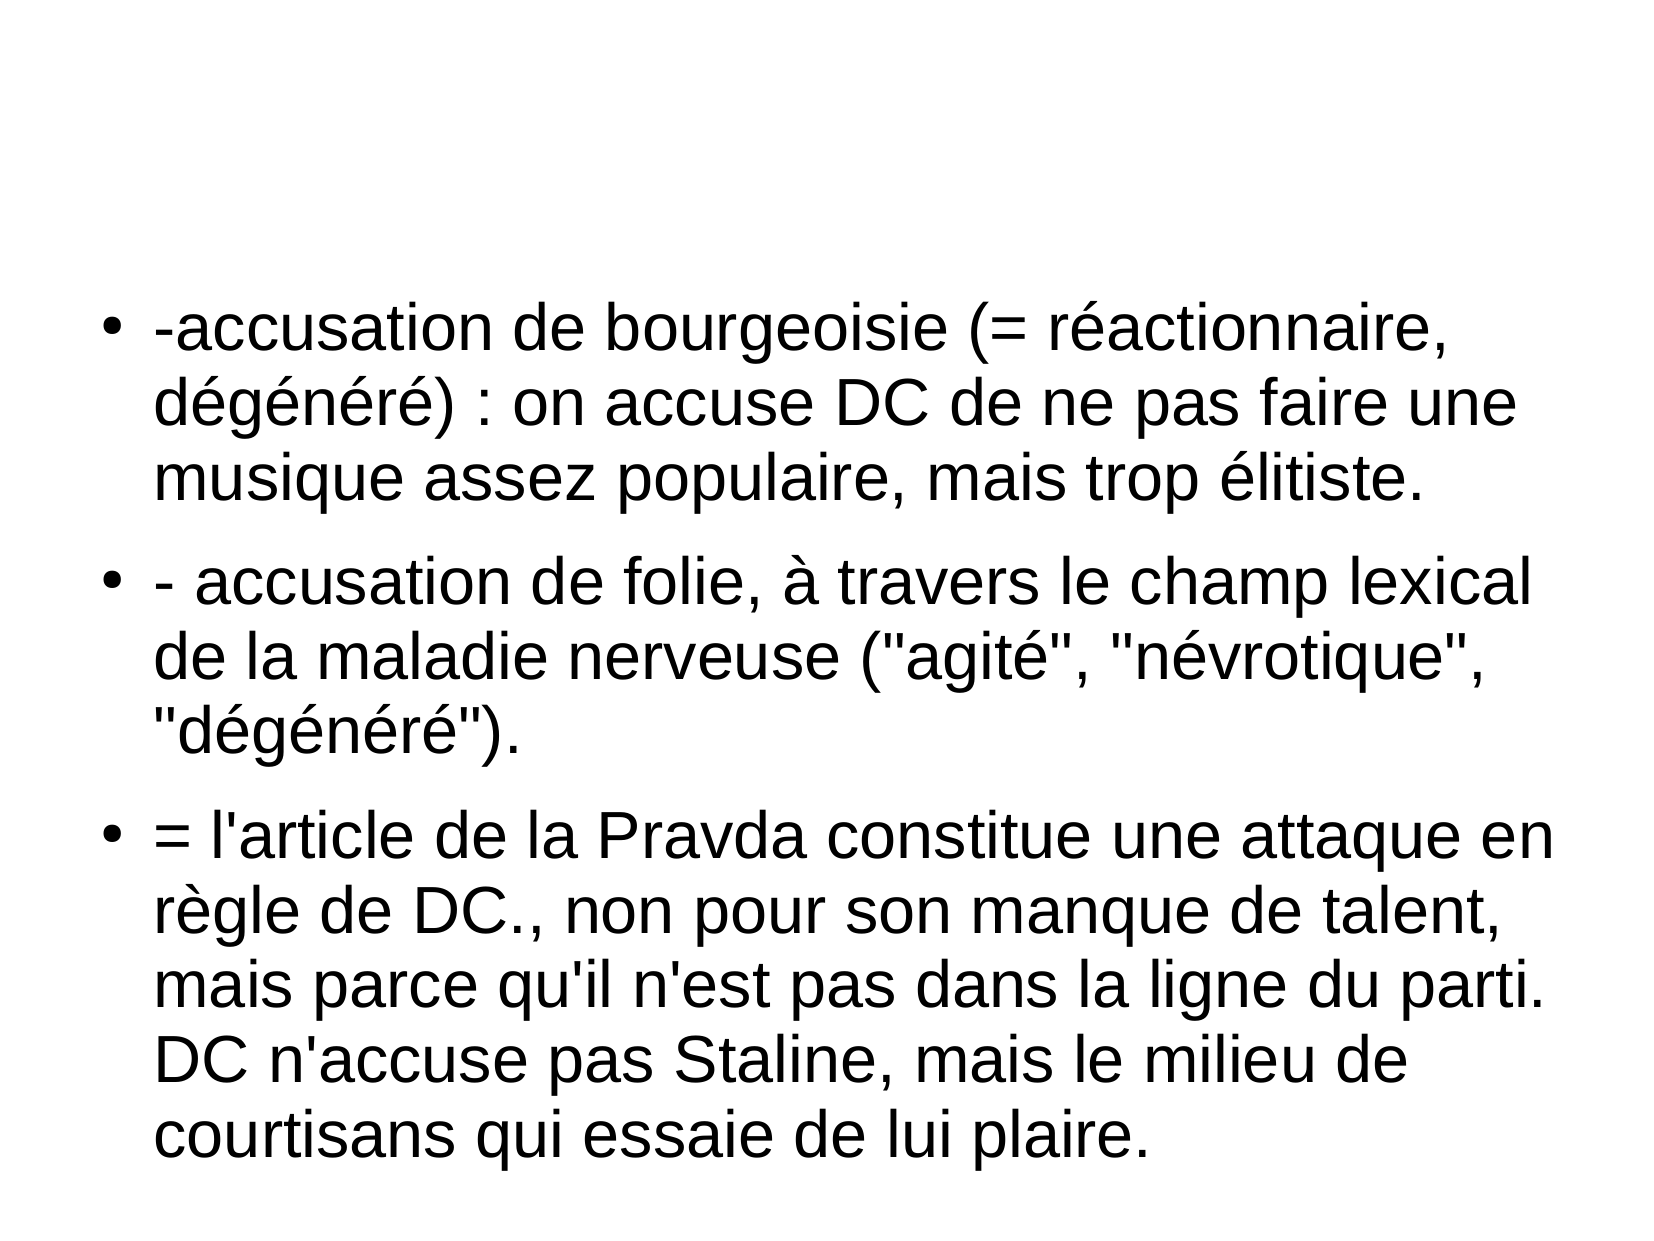

#
-accusation de bourgeoisie (= réactionnaire, dégénéré) : on accuse DC de ne pas faire une musique assez populaire, mais trop élitiste.
- accusation de folie, à travers le champ lexical de la maladie nerveuse ("agité", "névrotique", "dégénéré").
= l'article de la Pravda constitue une attaque en règle de DC., non pour son manque de talent, mais parce qu'il n'est pas dans la ligne du parti. DC n'accuse pas Staline, mais le milieu de courtisans qui essaie de lui plaire.